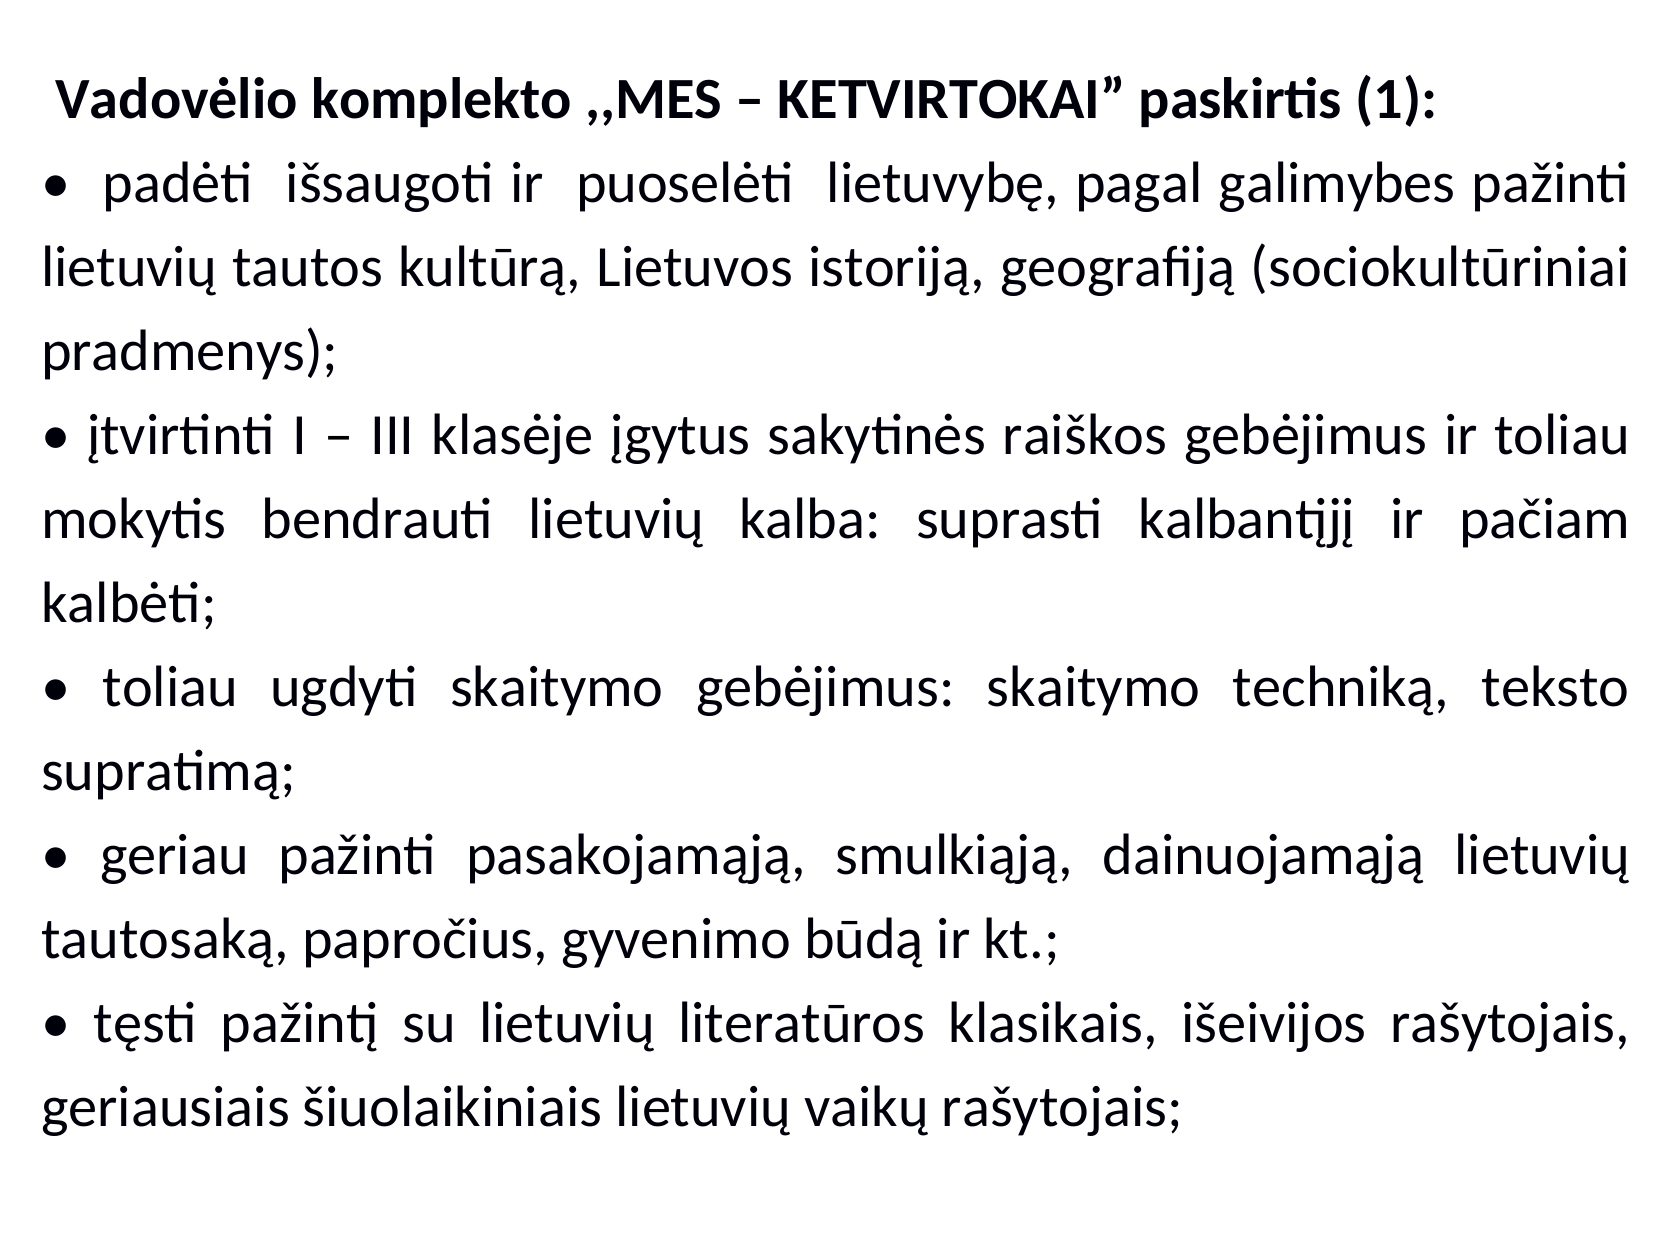

Vadovėlio komplekto ,,MES – KETVIRTOKAI” paskirtis (1):
• padėti išsaugoti ir puoselėti lietuvybę, pagal galimybes pažinti lietuvių tautos kultūrą, Lietuvos istoriją, geografiją (sociokultūriniai pradmenys);
• įtvirtinti I – III klasėje įgytus sakytinės raiškos gebėjimus ir toliau mokytis bendrauti lietuvių kalba: suprasti kalbantįjį ir pačiam kalbėti;
• toliau ugdyti skaitymo gebėjimus: skaitymo techniką, teksto supratimą;
• geriau pažinti pasakojamąją, smulkiąją, dainuojamąją lietuvių tautosaką, papročius, gyvenimo būdą ir kt.;
• tęsti pažintį su lietuvių literatūros klasikais, išeivijos rašytojais, geriausiais šiuolaikiniais lietuvių vaikų rašytojais;